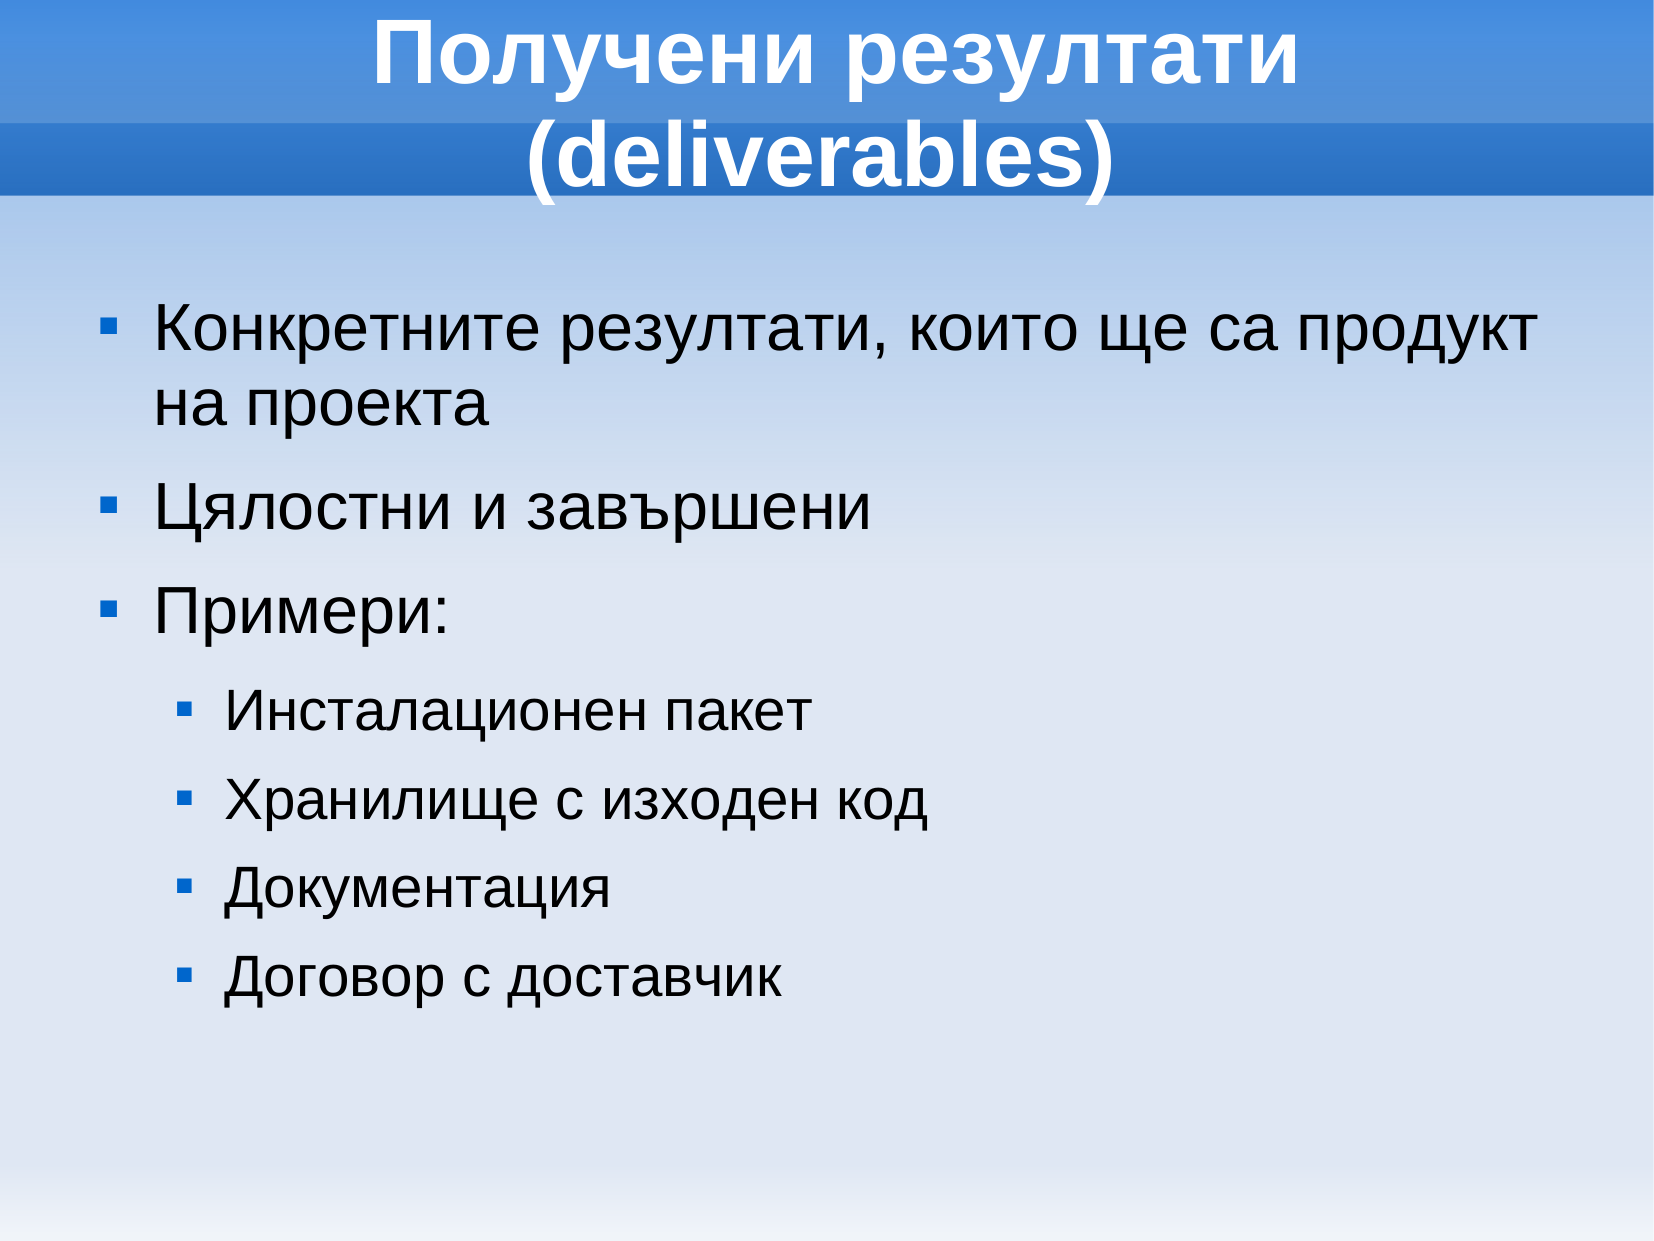

# Получени резултати (deliverables)
Конкретните резултати, които ще са продукт на проекта
Цялостни и завършени
Примери:
Инсталационен пакет
Хранилище с изходен код
Документация
Договор с доставчик